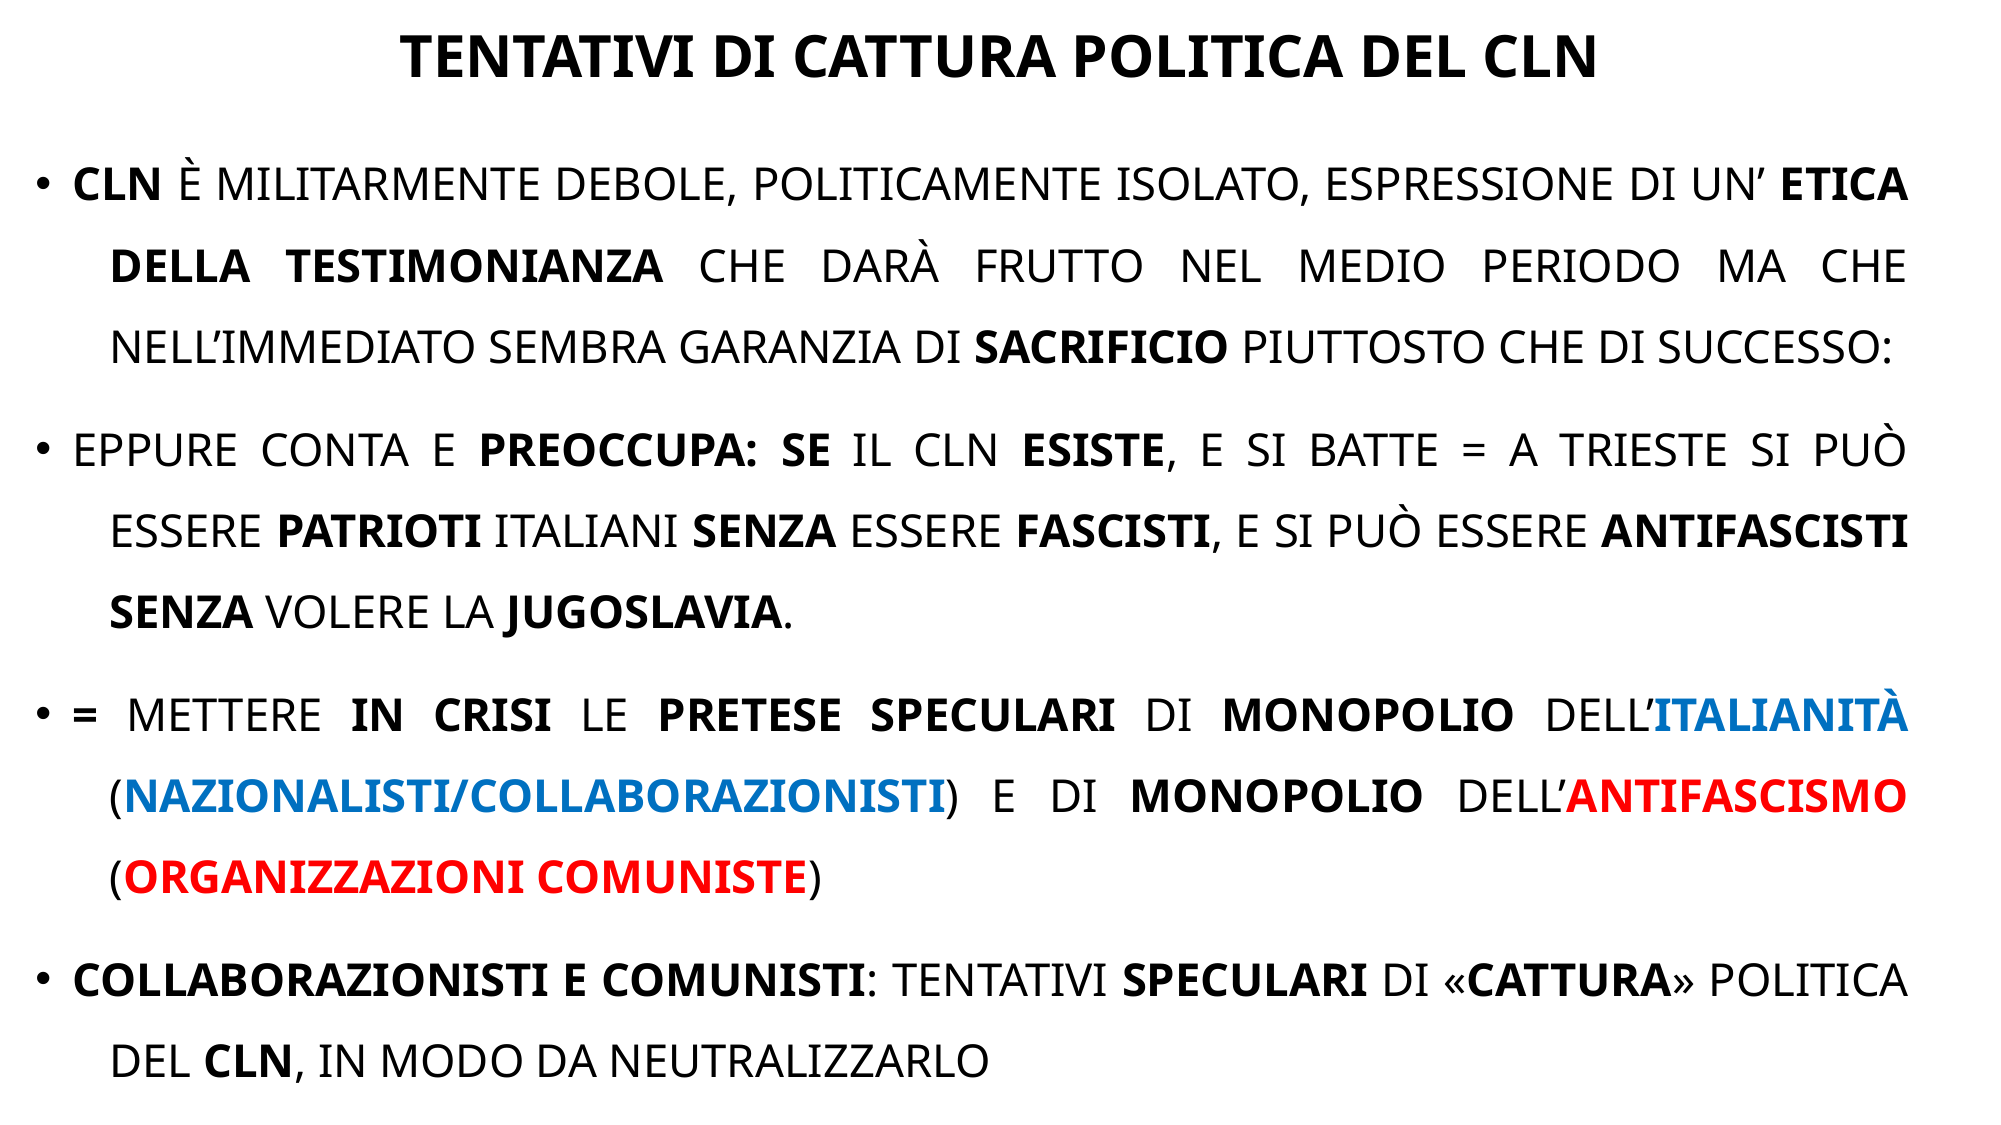

# TENTATIVI DI CATTURA POLITICA DEL CLN
CLN È MILITARMENTE DEBOLE, POLITICAMENTE ISOLATO, ESPRESSIONE DI UN’ ETICA DELLA TESTIMONIANZA CHE DARÀ FRUTTO NEL MEDIO PERIODO MA CHE NELL’IMMEDIATO SEMBRA GARANZIA DI SACRIFICIO PIUTTOSTO CHE DI SUCCESSO:
EPPURE CONTA E PREOCCUPA: SE IL CLN ESISTE, E SI BATTE = A TRIESTE SI PUÒ ESSERE PATRIOTI ITALIANI SENZA ESSERE FASCISTI, E SI PUÒ ESSERE ANTIFASCISTI SENZA VOLERE LA JUGOSLAVIA.
= METTERE IN CRISI LE PRETESE SPECULARI DI MONOPOLIO DELL’ITALIANITÀ (NAZIONALISTI/COLLABORAZIONISTI) E DI MONOPOLIO DELL’ANTIFASCISMO (ORGANIZZAZIONI COMUNISTE)
COLLABORAZIONISTI E COMUNISTI: TENTATIVI SPECULARI DI «CATTURA» POLITICA DEL CLN, IN MODO DA NEUTRALIZZARLO